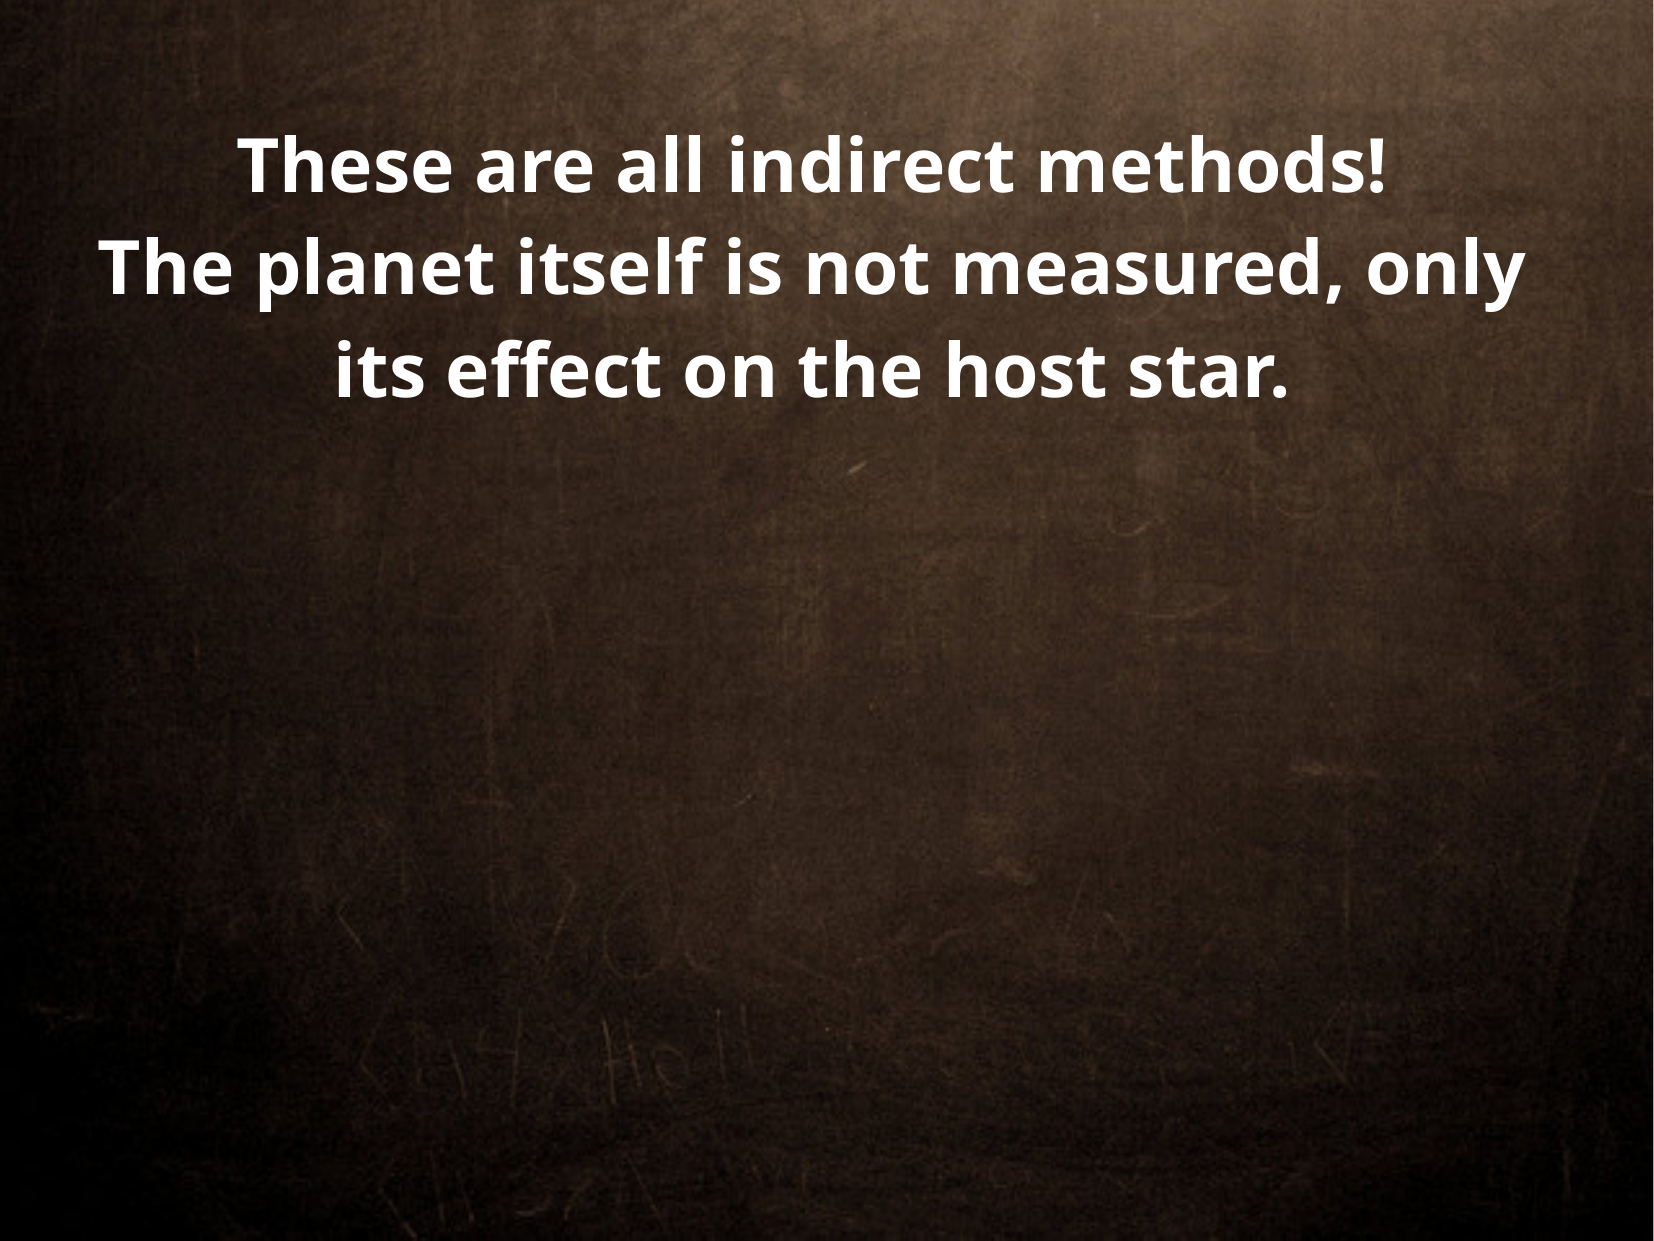

These are all indirect methods!
The planet itself is not measured, only its effect on the host star.